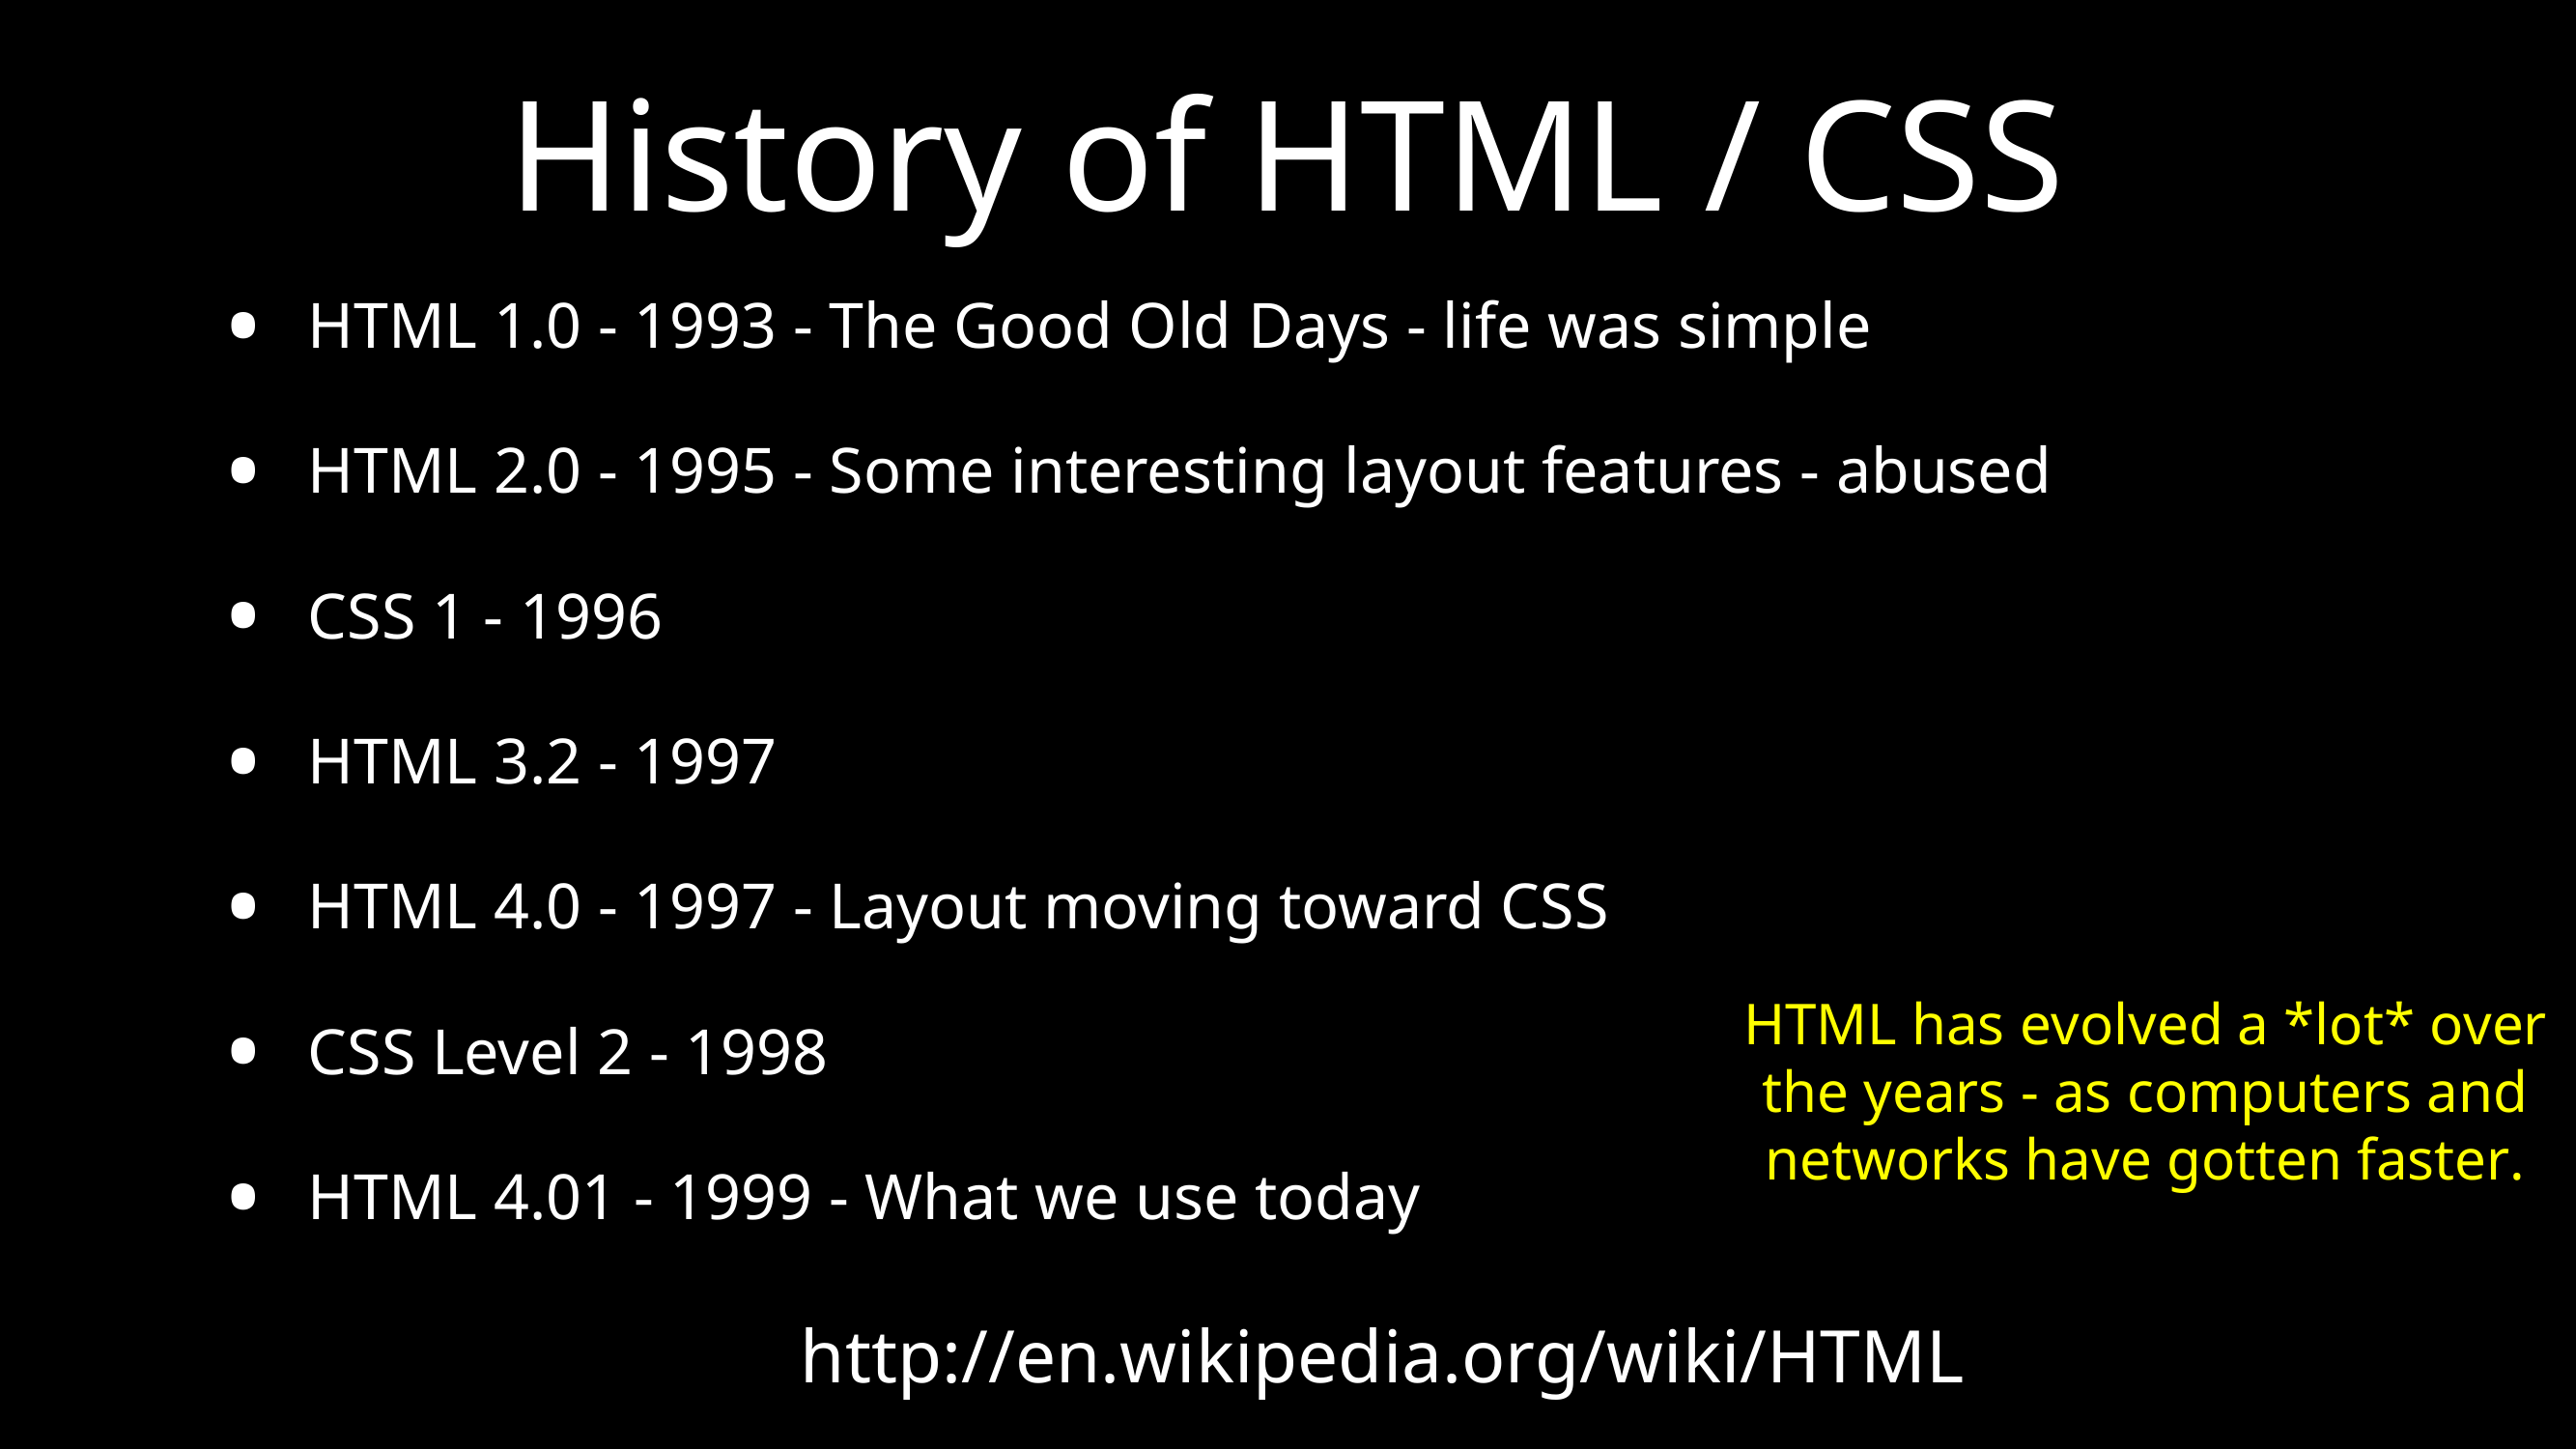

# History of HTML / CSS
HTML 1.0 - 1993 - The Good Old Days - life was simple
HTML 2.0 - 1995 - Some interesting layout features - abused
CSS 1 - 1996
HTML 3.2 - 1997
HTML 4.0 - 1997 - Layout moving toward CSS
CSS Level 2 - 1998
HTML 4.01 - 1999 - What we use today
HTML has evolved a *lot* over the years - as computers and networks have gotten faster.
http://en.wikipedia.org/wiki/HTML